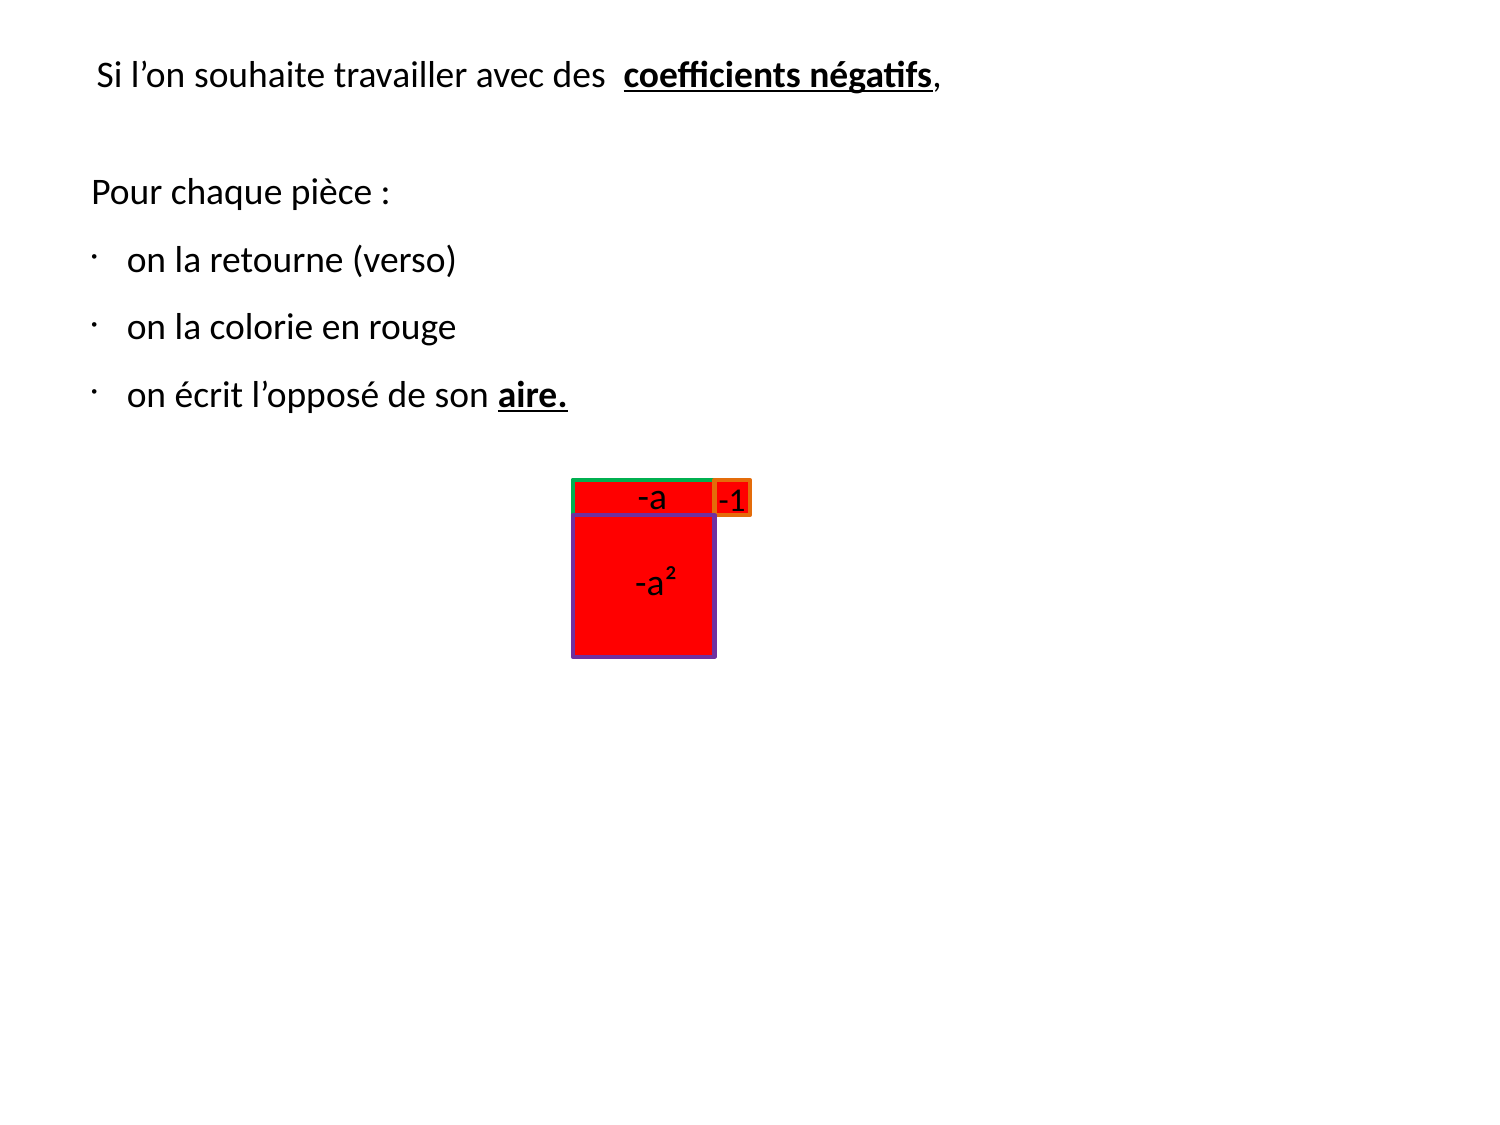

Si l’on souhaite travailler avec des coefficients négatifs,
Pour chaque pièce :
on la retourne (verso)
on la colorie en rouge
on écrit l’opposé de son aire.
-a
-1
-a²